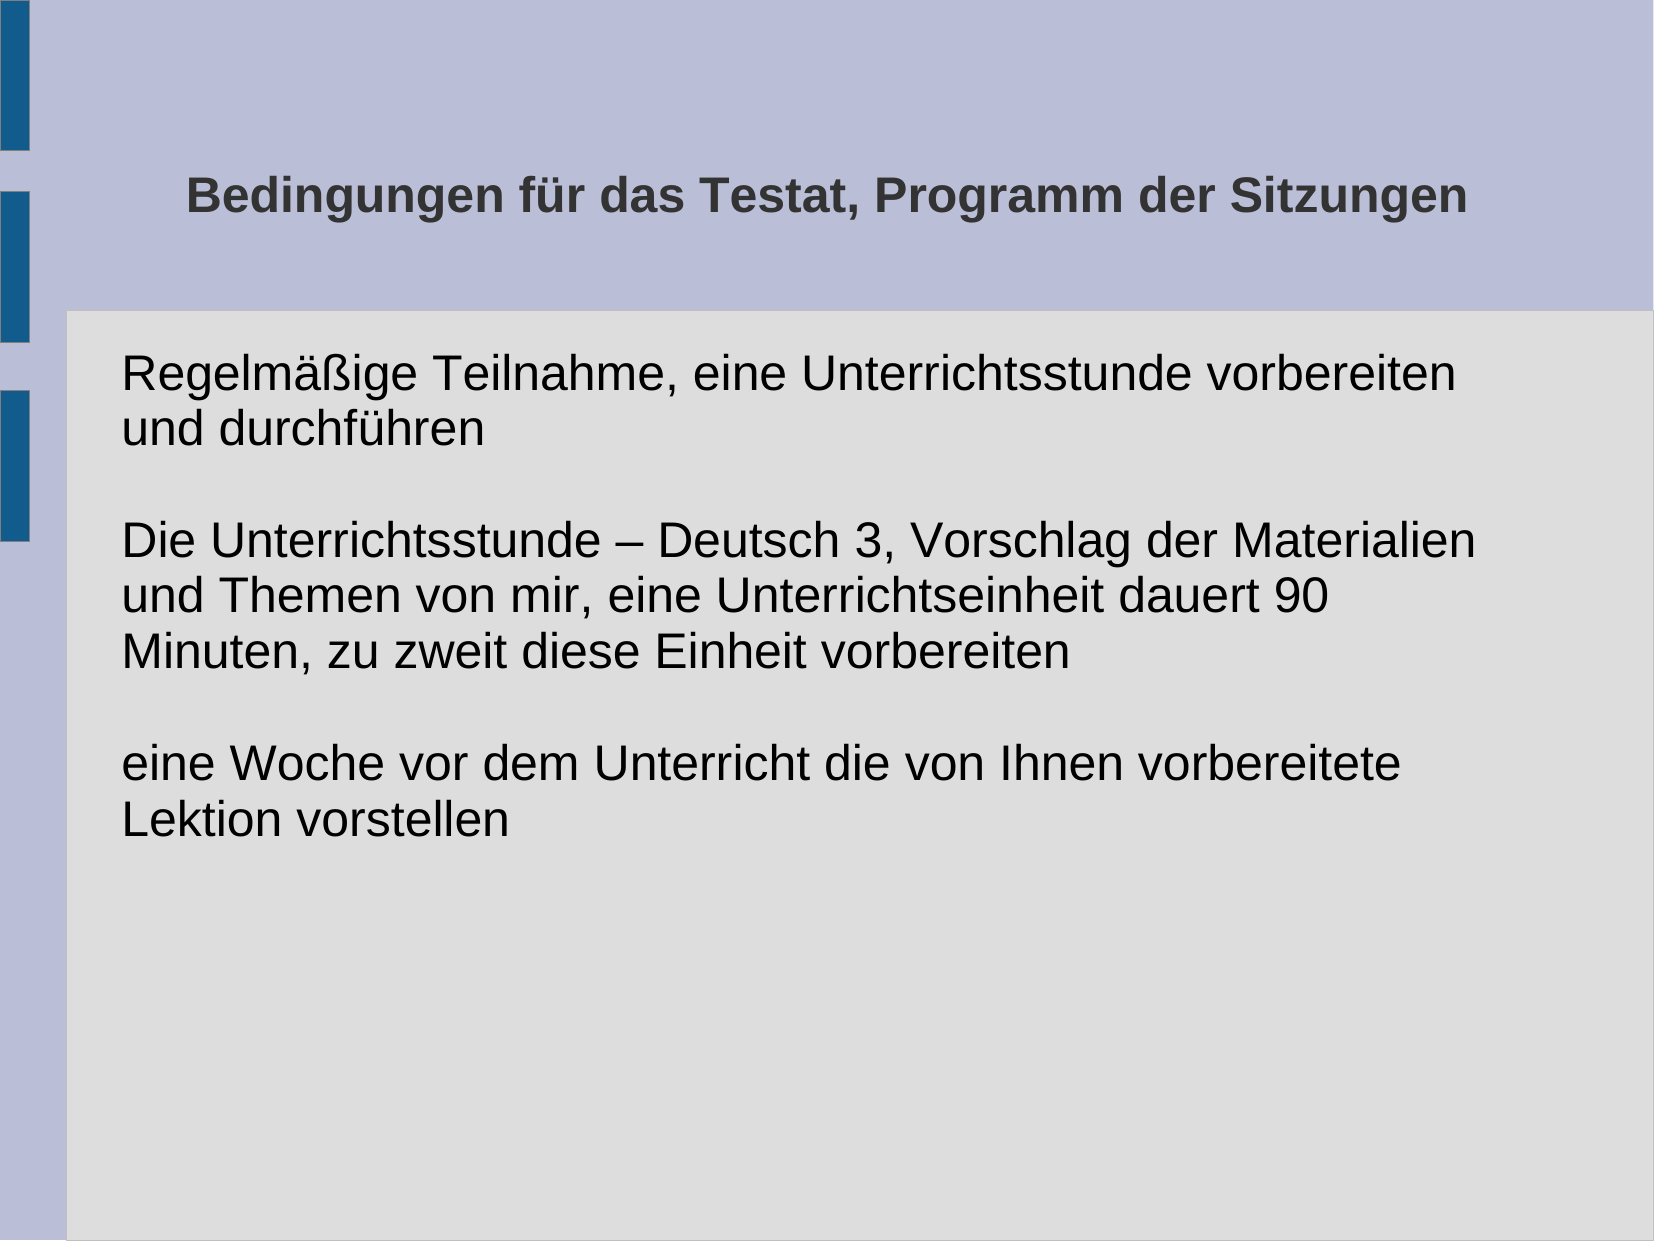

# Bedingungen für das Testat, Programm der Sitzungen
Regelmäßige Teilnahme, eine Unterrichtsstunde vorbereiten und durchführen
Die Unterrichtsstunde – Deutsch 3, Vorschlag der Materialien und Themen von mir, eine Unterrichtseinheit dauert 90 Minuten, zu zweit diese Einheit vorbereiten
eine Woche vor dem Unterricht die von Ihnen vorbereitete Lektion vorstellen